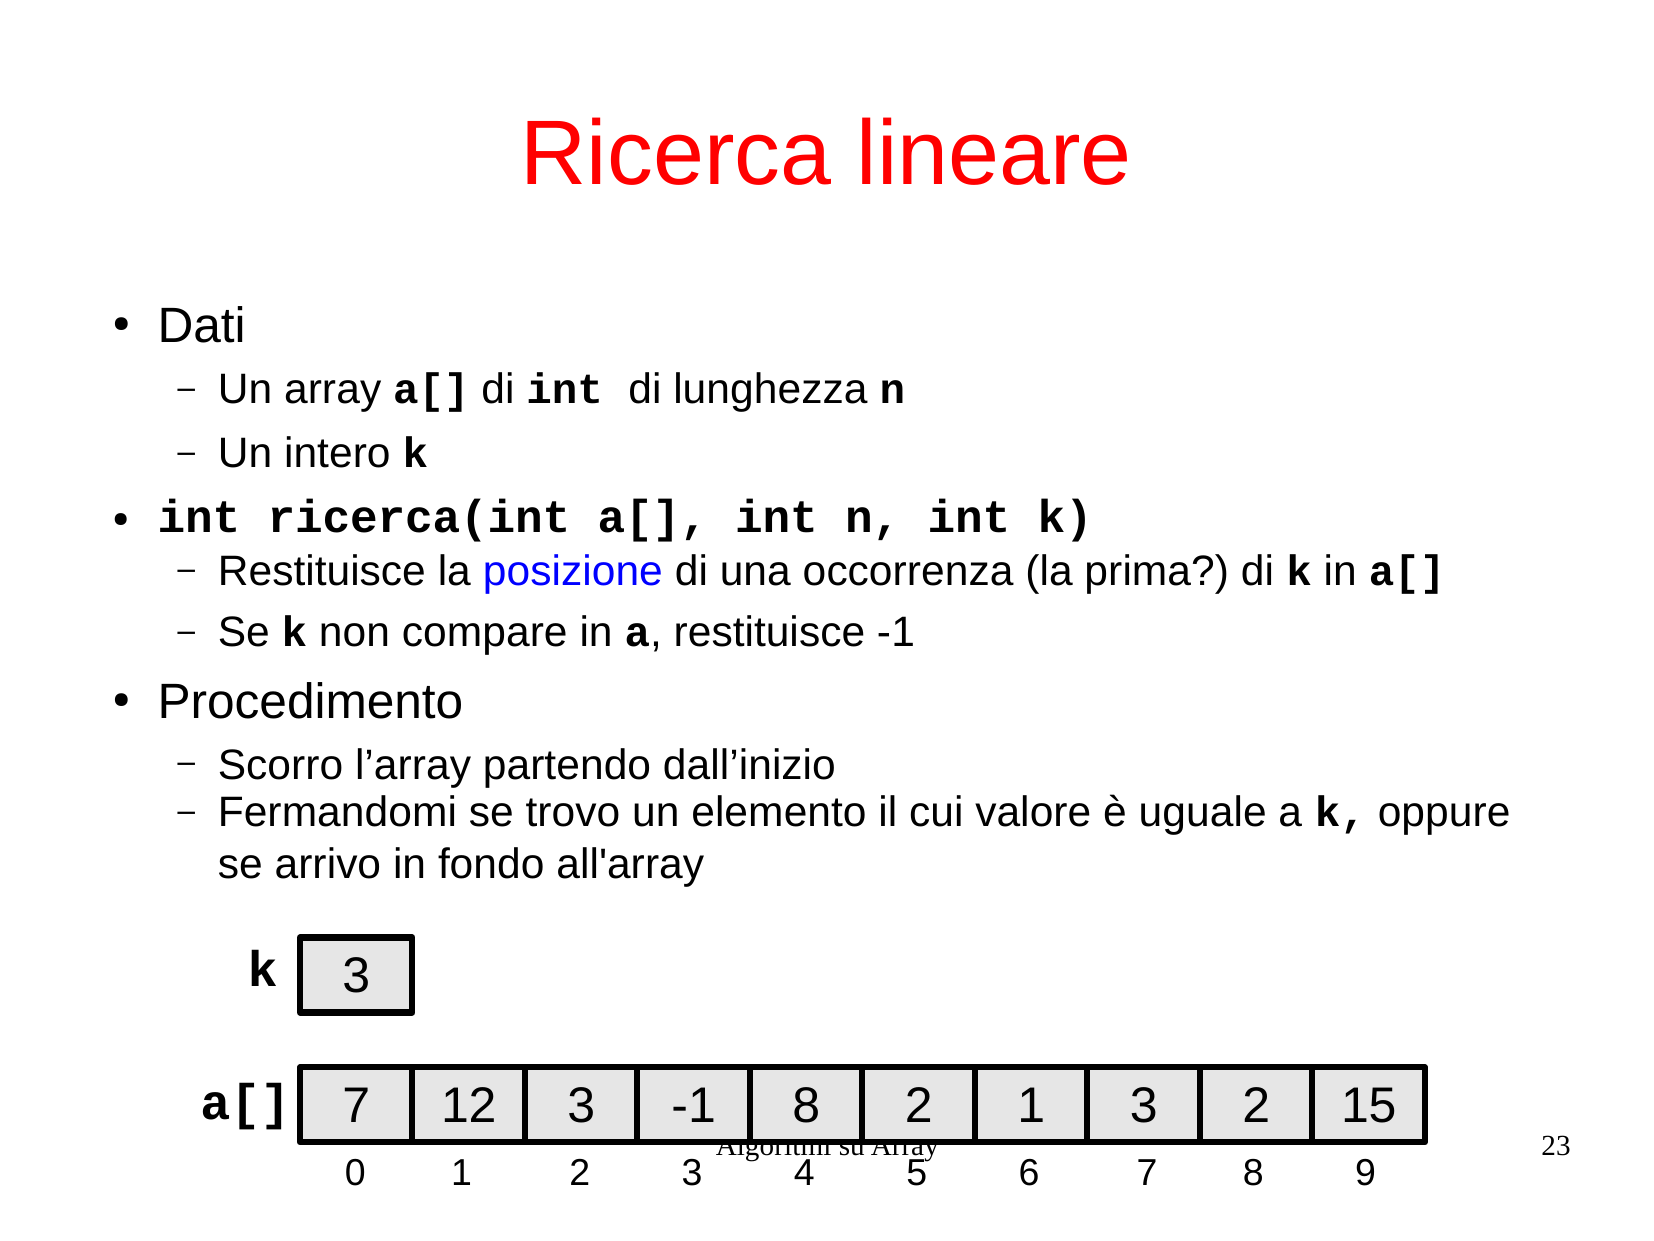

# Ricerca lineare
Dati
Un array a[] di int di lunghezza n
Un intero k
int ricerca(int a[], int n, int k)
Restituisce la posizione di una occorrenza (la prima?) di k in a[]
Se k non compare in a, restituisce -1
Procedimento
Scorro l’array partendo dall’inizio
Fermandomi se trovo un elemento il cui valore è uguale a k, oppure se arrivo in fondo all'array
3
k
7
12
3
-1
8
2
1
3
2
15
a[]
Algoritmi su Array
23
0
1
2
3
4
5
6
7
8
9